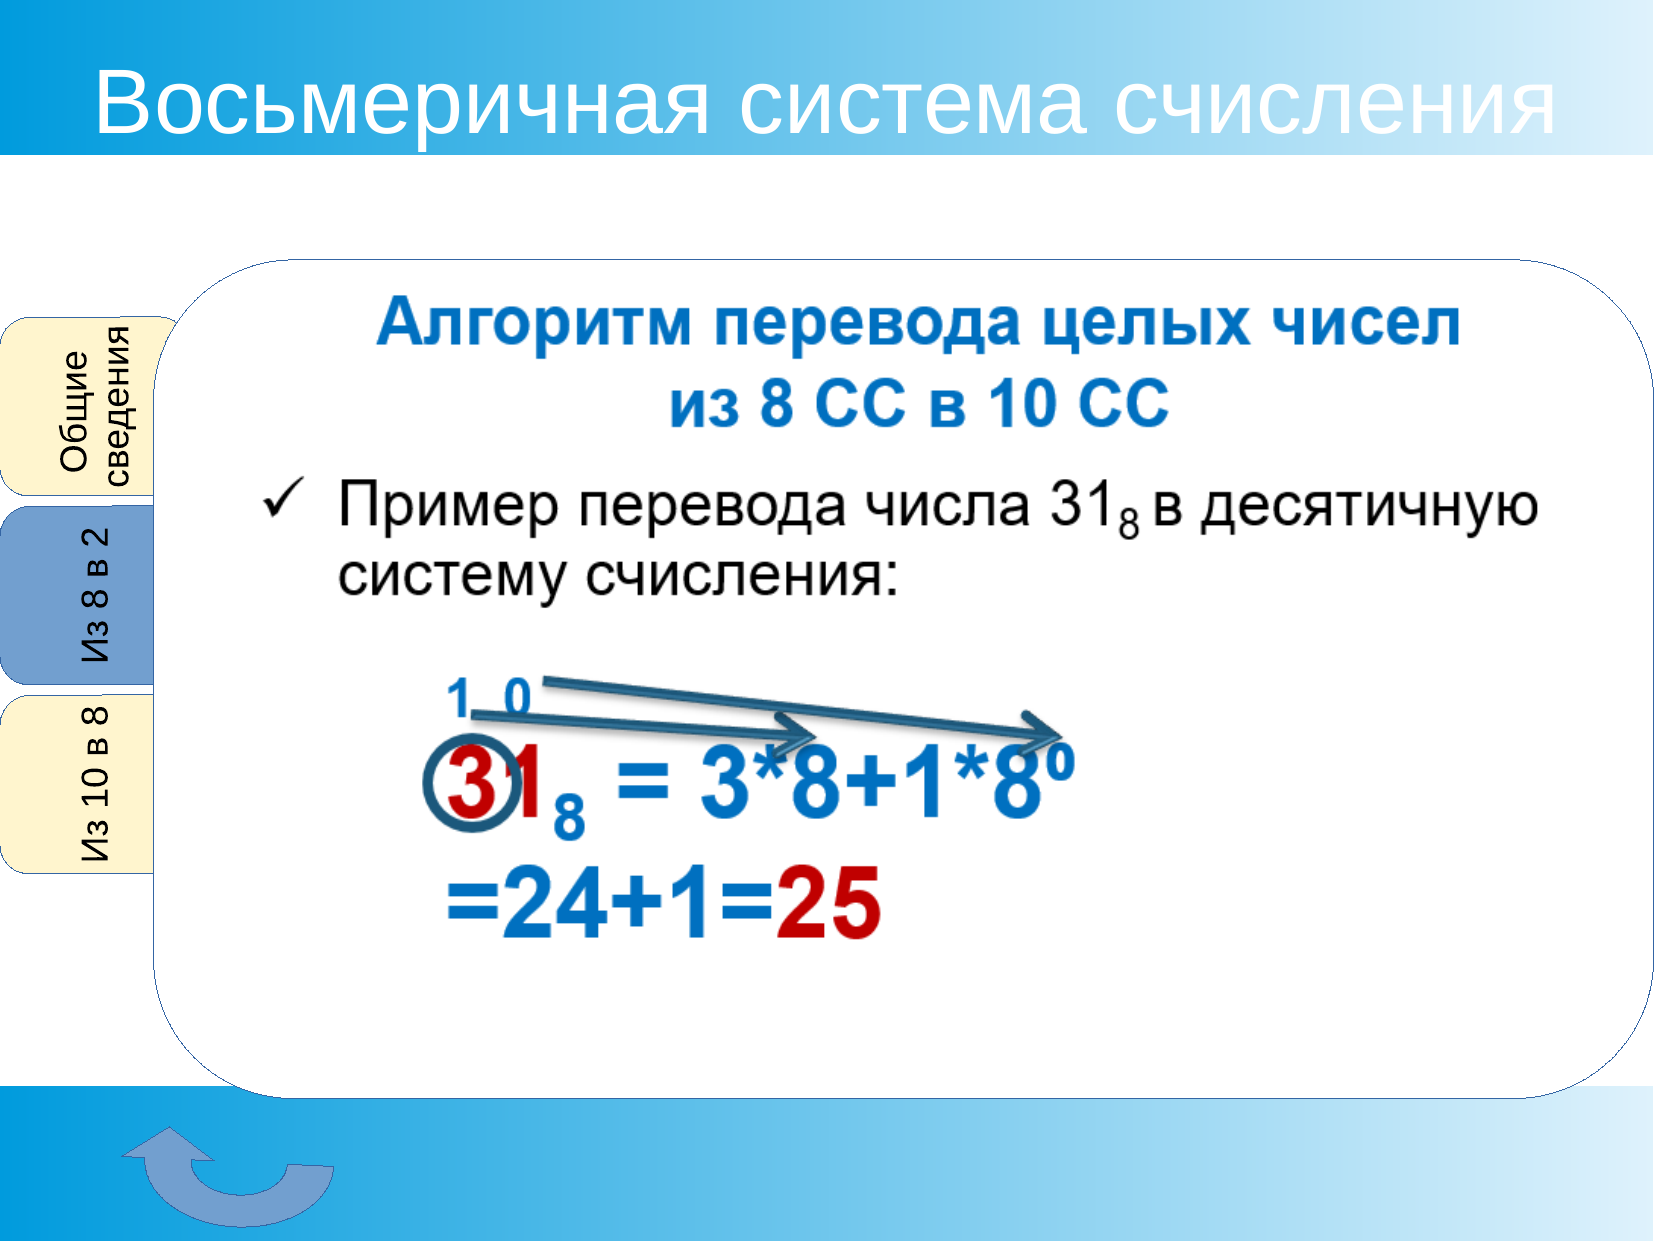

# Восьмеричная система счисления
Общие
сведения
Из 8 в 2
Из 10 в 8